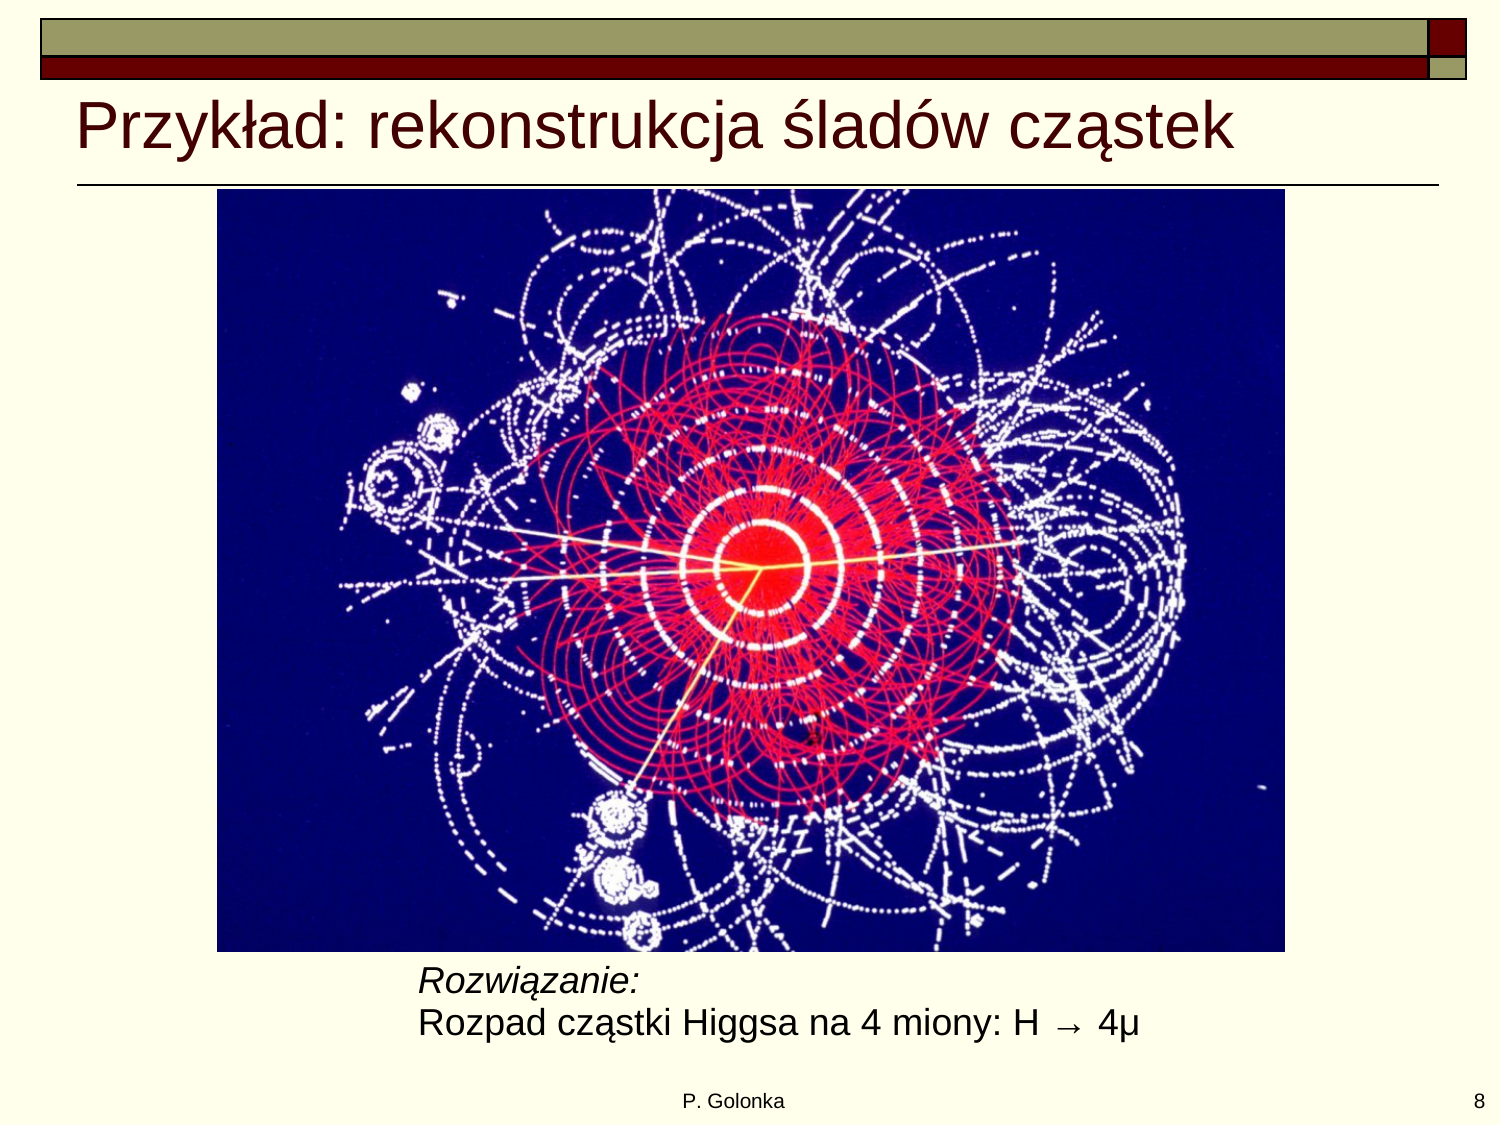

# Przykład: rekonstrukcja śladów cząstek
Rozwiązanie:
Rozpad cząstki Higgsa na 4 miony: H → 4μ
P. Golonka
8